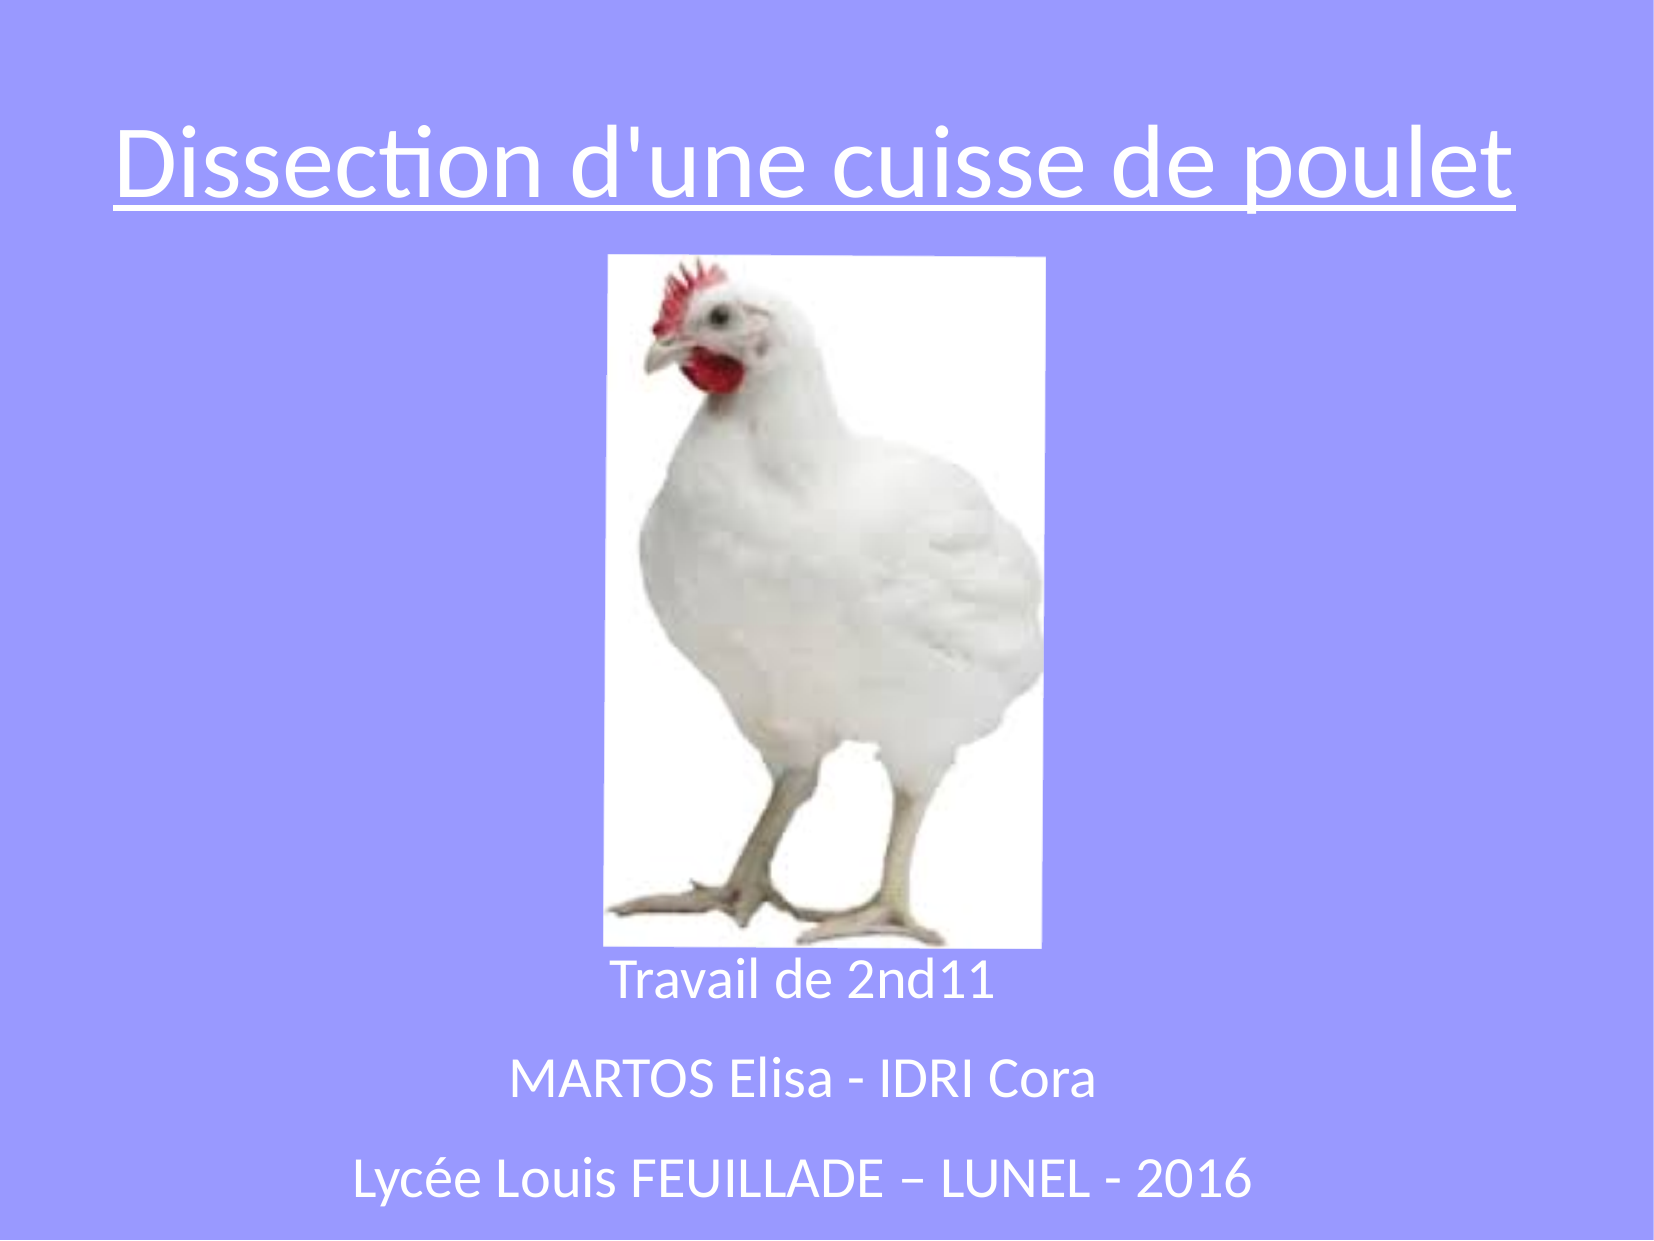

# Dissection d'une cuisse de poulet
Travail de 2nd11
MARTOS Elisa - IDRI Cora
Lycée Louis FEUILLADE – LUNEL - 2016